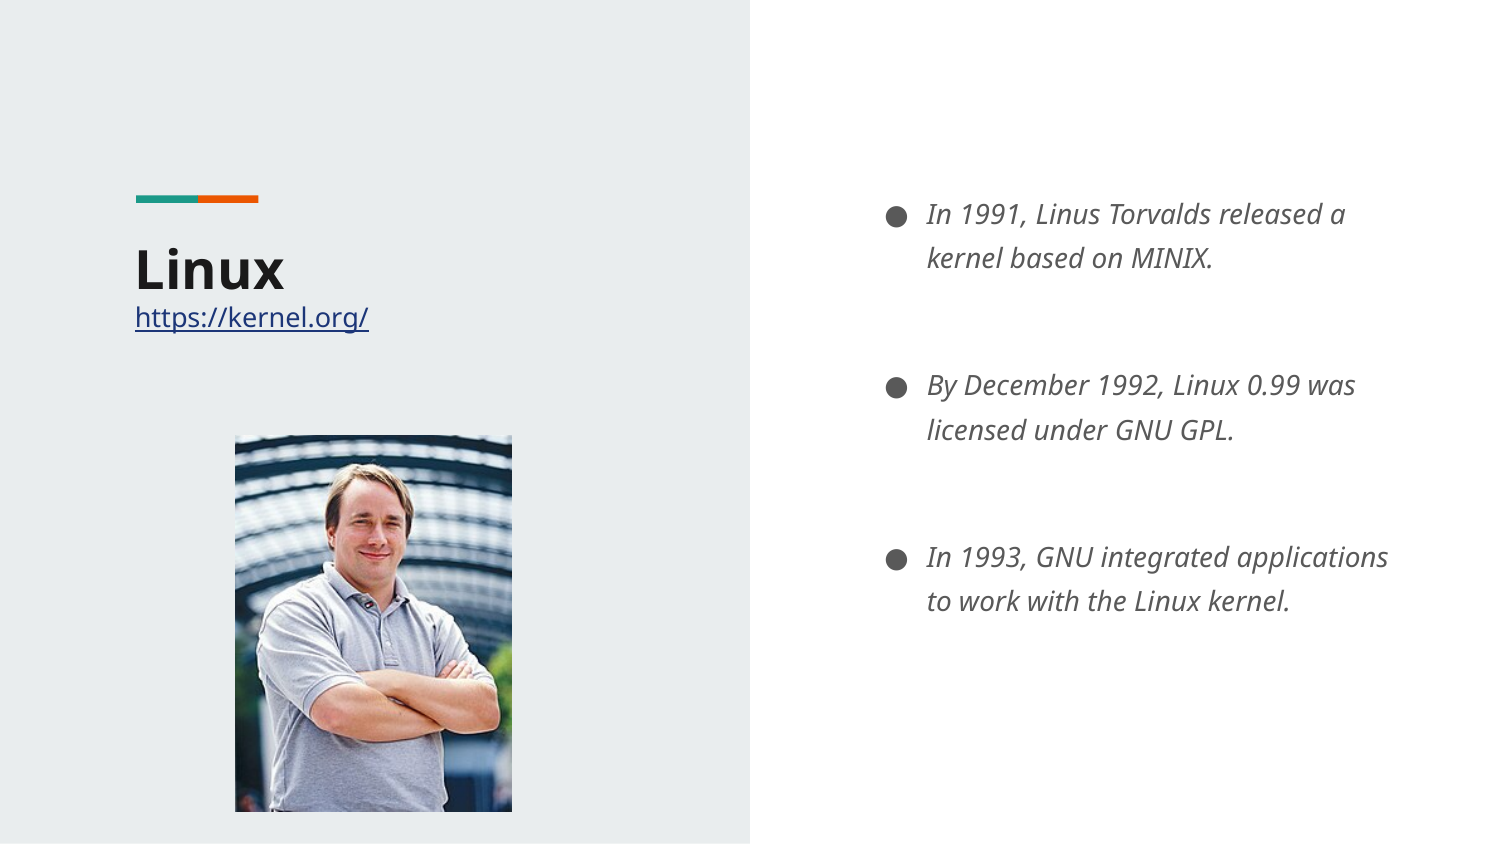

In 1991, Linus Torvalds released a kernel based on MINIX.
By December 1992, Linux 0.99 was licensed under GNU GPL.
In 1993, GNU integrated applications to work with the Linux kernel.
# Linux
https://kernel.org/